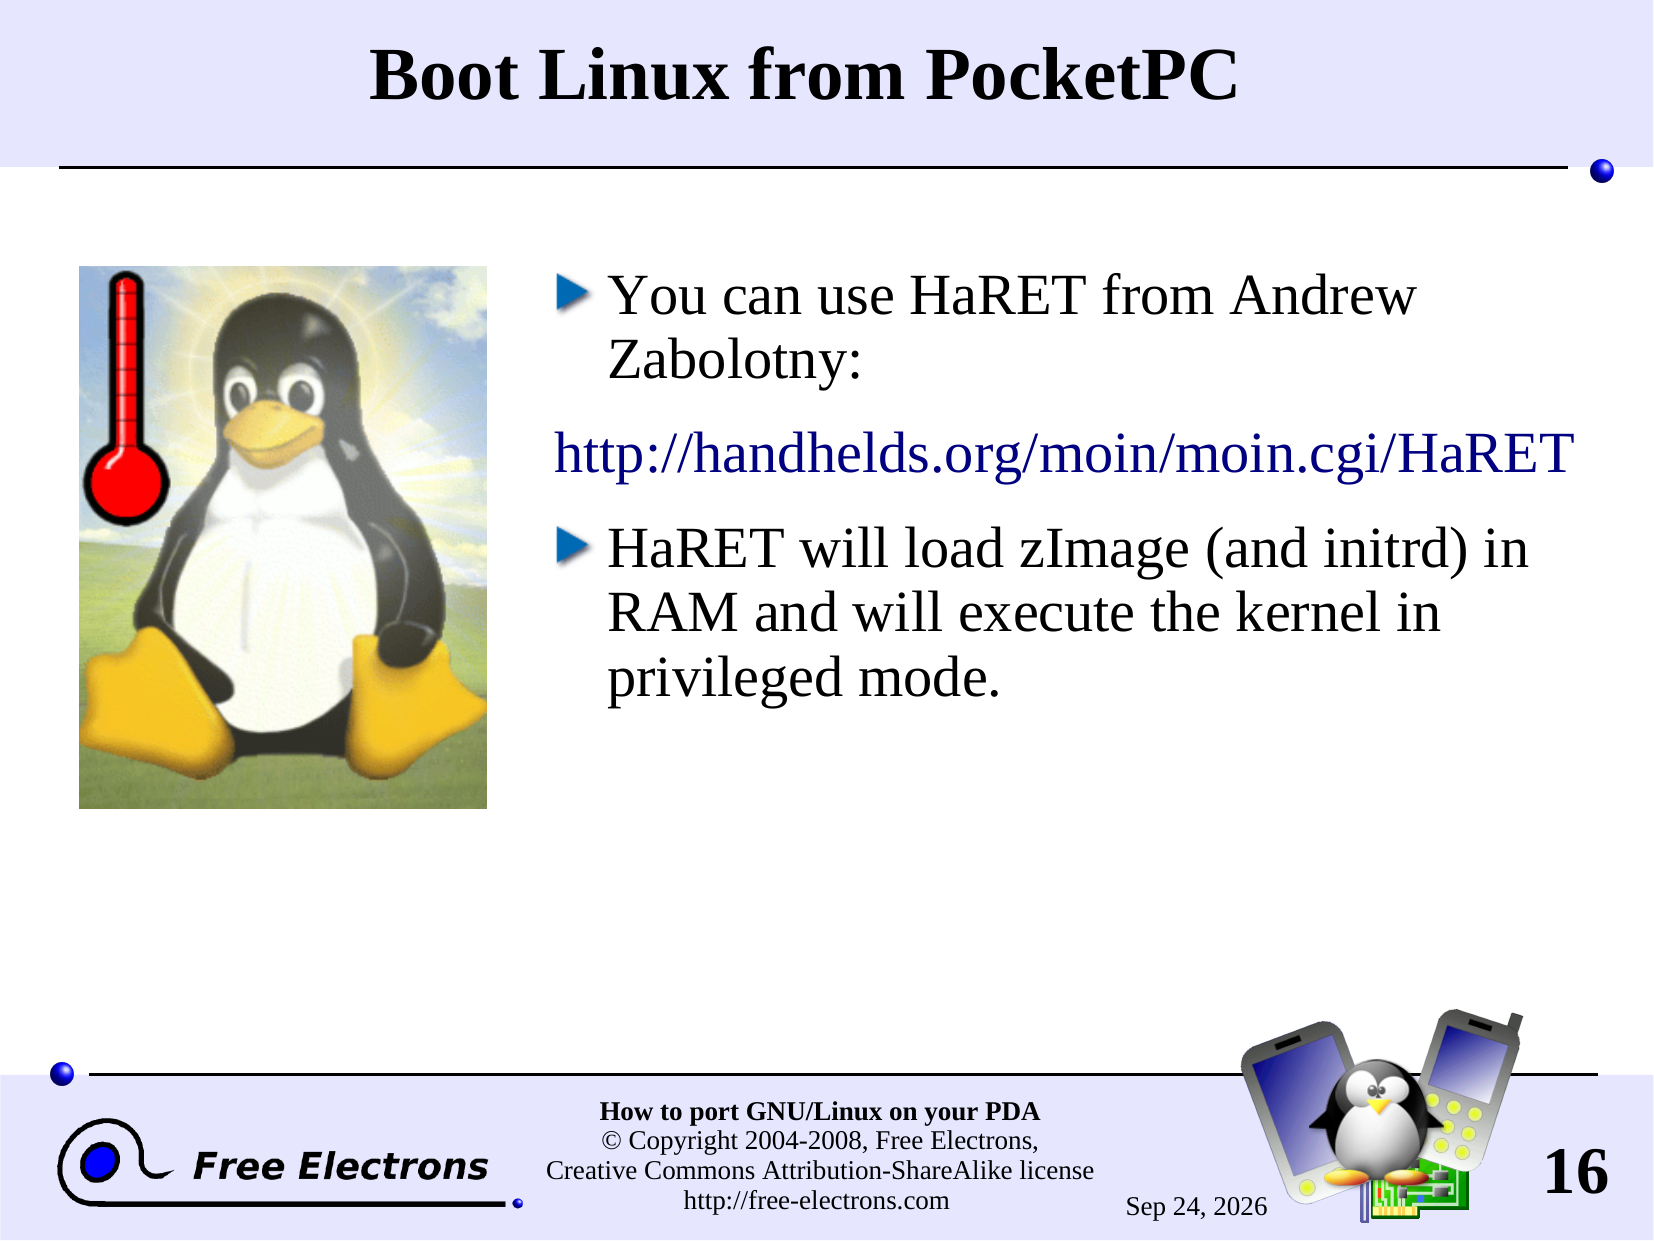

# Boot Linux from PocketPC
You can use HaRET from Andrew Zabolotny:
http://handhelds.org/moin/moin.cgi/HaRET
HaRET will load zImage (and initrd) in RAM and will execute the kernel in privileged mode.